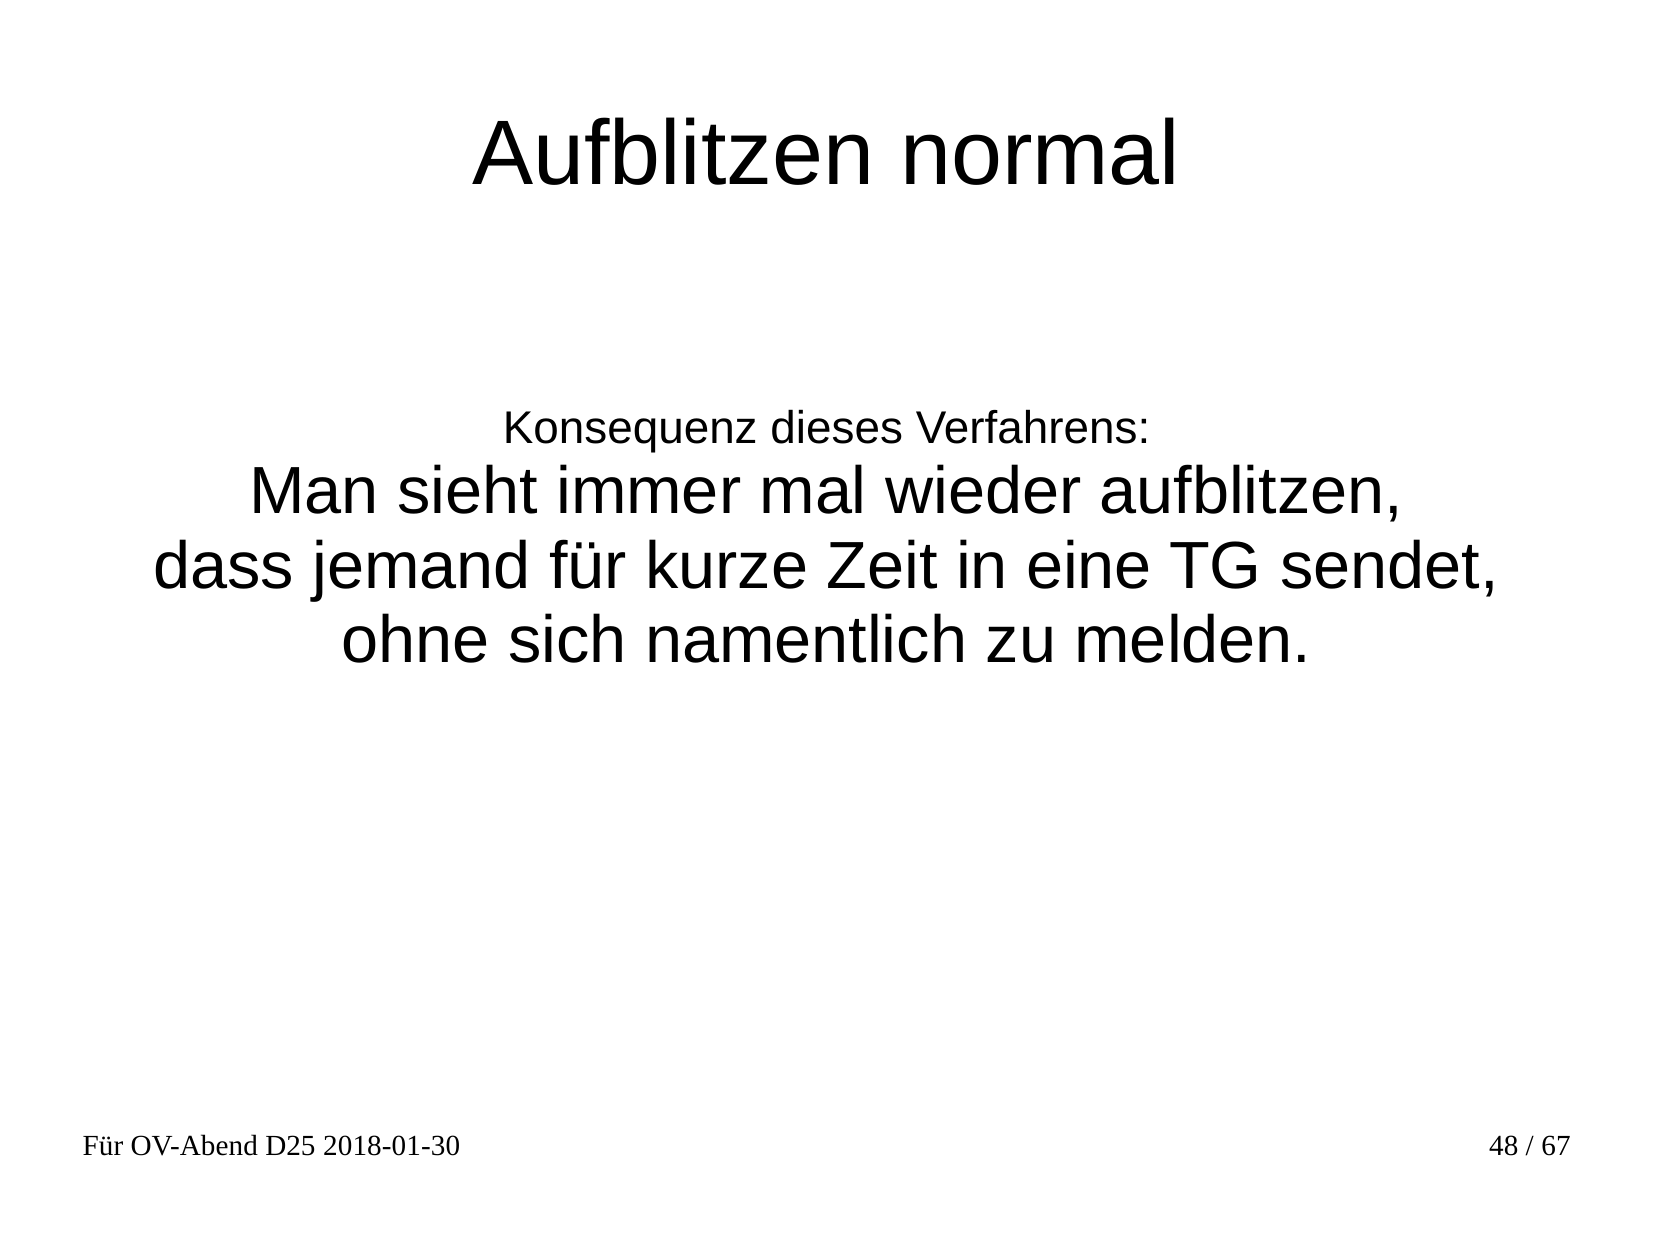

# Aufblitzen normal
Konsequenz dieses Verfahrens:
Man sieht immer mal wieder aufblitzen,
dass jemand für kurze Zeit in eine TG sendet,
ohne sich namentlich zu melden.
48